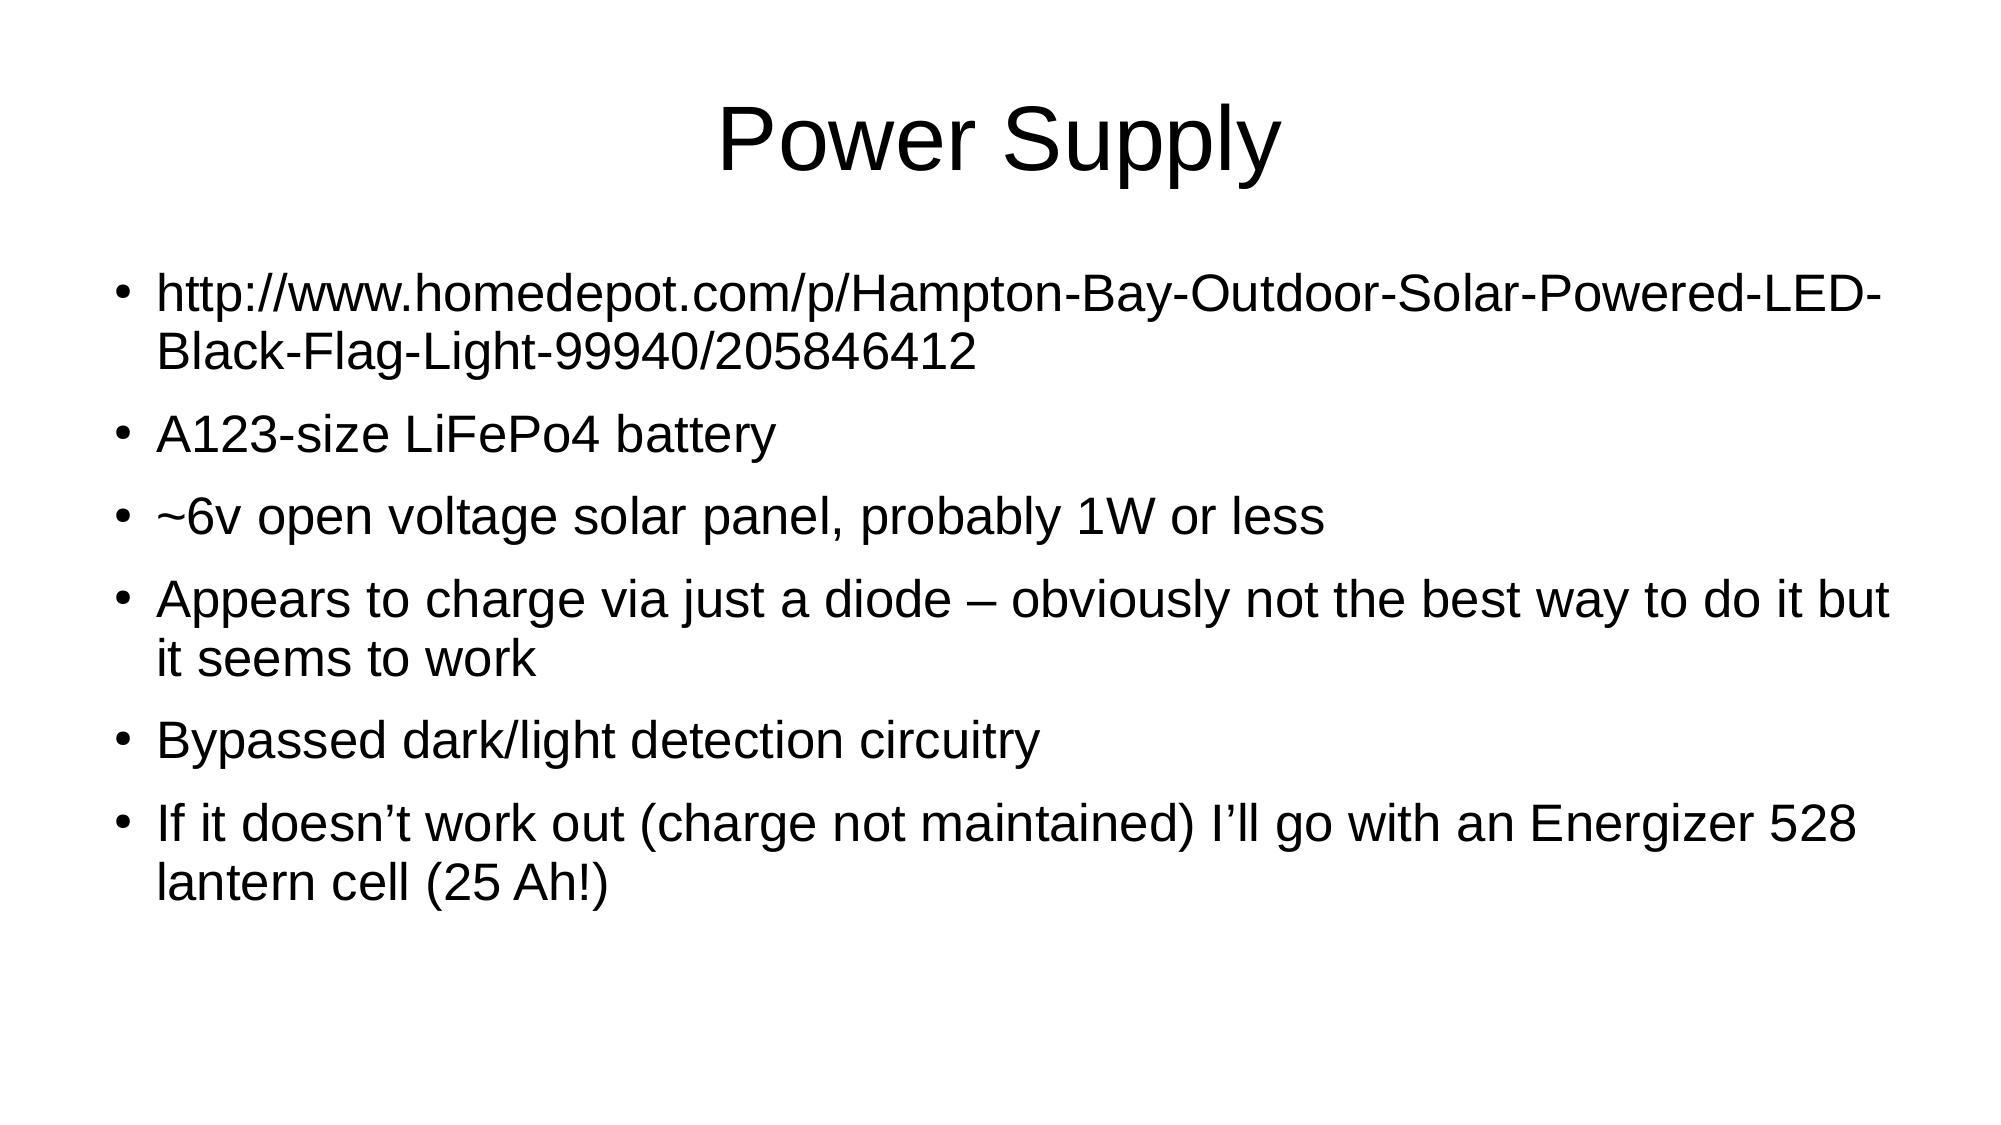

# Power Supply
http://www.homedepot.com/p/Hampton-Bay-Outdoor-Solar-Powered-LED-Black-Flag-Light-99940/205846412
A123-size LiFePo4 battery
~6v open voltage solar panel, probably 1W or less
Appears to charge via just a diode – obviously not the best way to do it but it seems to work
Bypassed dark/light detection circuitry
If it doesn’t work out (charge not maintained) I’ll go with an Energizer 528 lantern cell (25 Ah!)